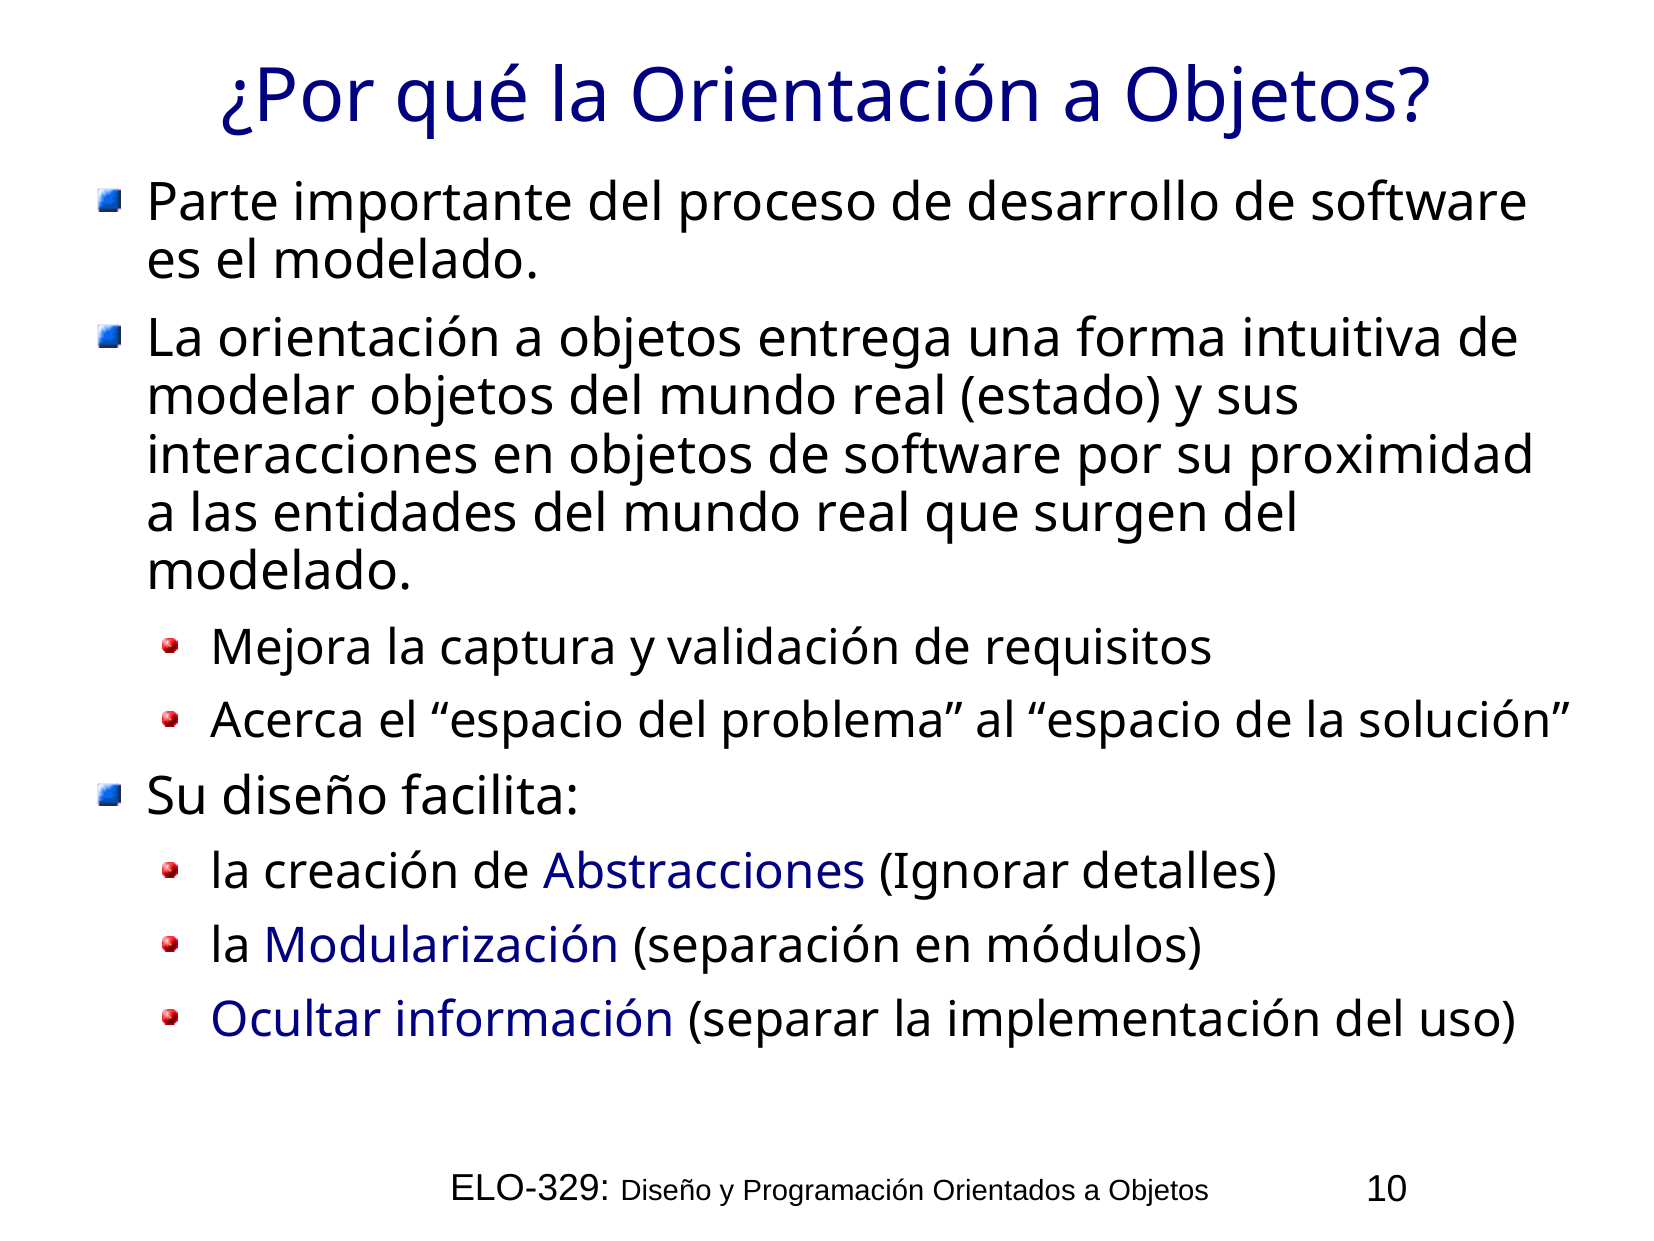

# ¿Por qué la Orientación a Objetos?
Parte importante del proceso de desarrollo de software es el modelado.
La orientación a objetos entrega una forma intuitiva de modelar objetos del mundo real (estado) y sus interacciones en objetos de software por su proximidad a las entidades del mundo real que surgen del modelado.
Mejora la captura y validación de requisitos
Acerca el “espacio del problema” al “espacio de la solución”
Su diseño facilita:
la creación de Abstracciones (Ignorar detalles)
la Modularización (separación en módulos)
Ocultar información (separar la implementación del uso)
10